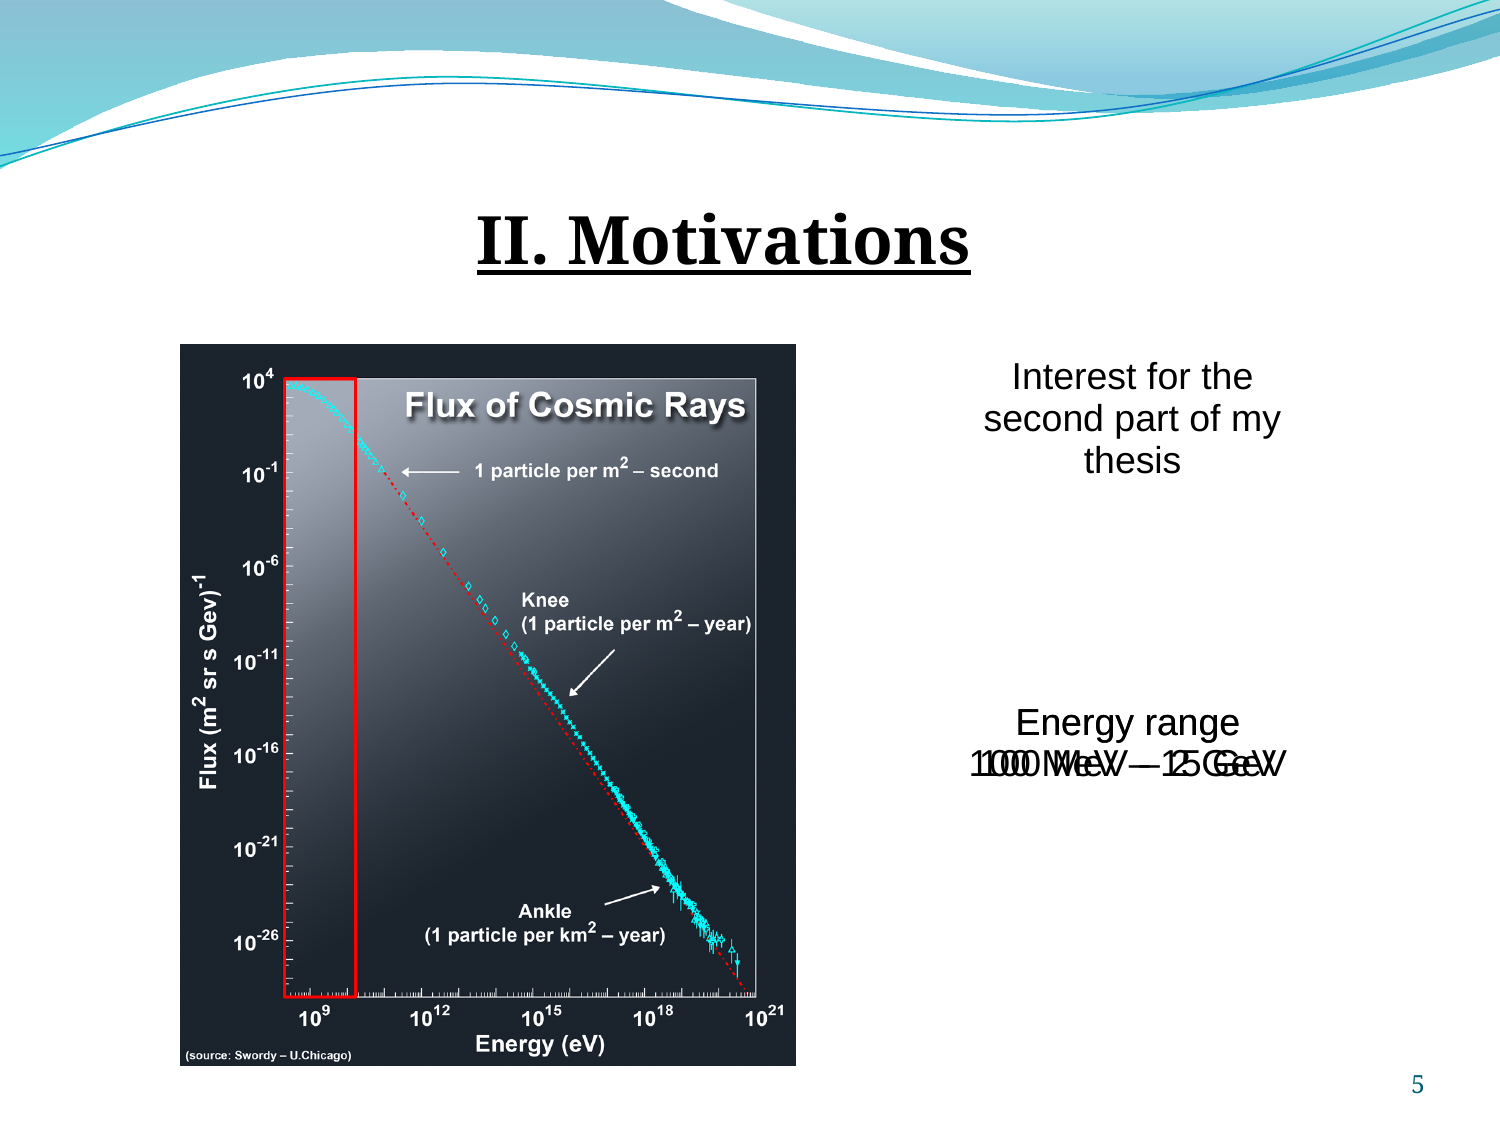

# II. Motivations
Interest for the second part of my thesis
Energy range
100 MeV – 2 GeV
Energy range
100 MeV – 15 GeV
5